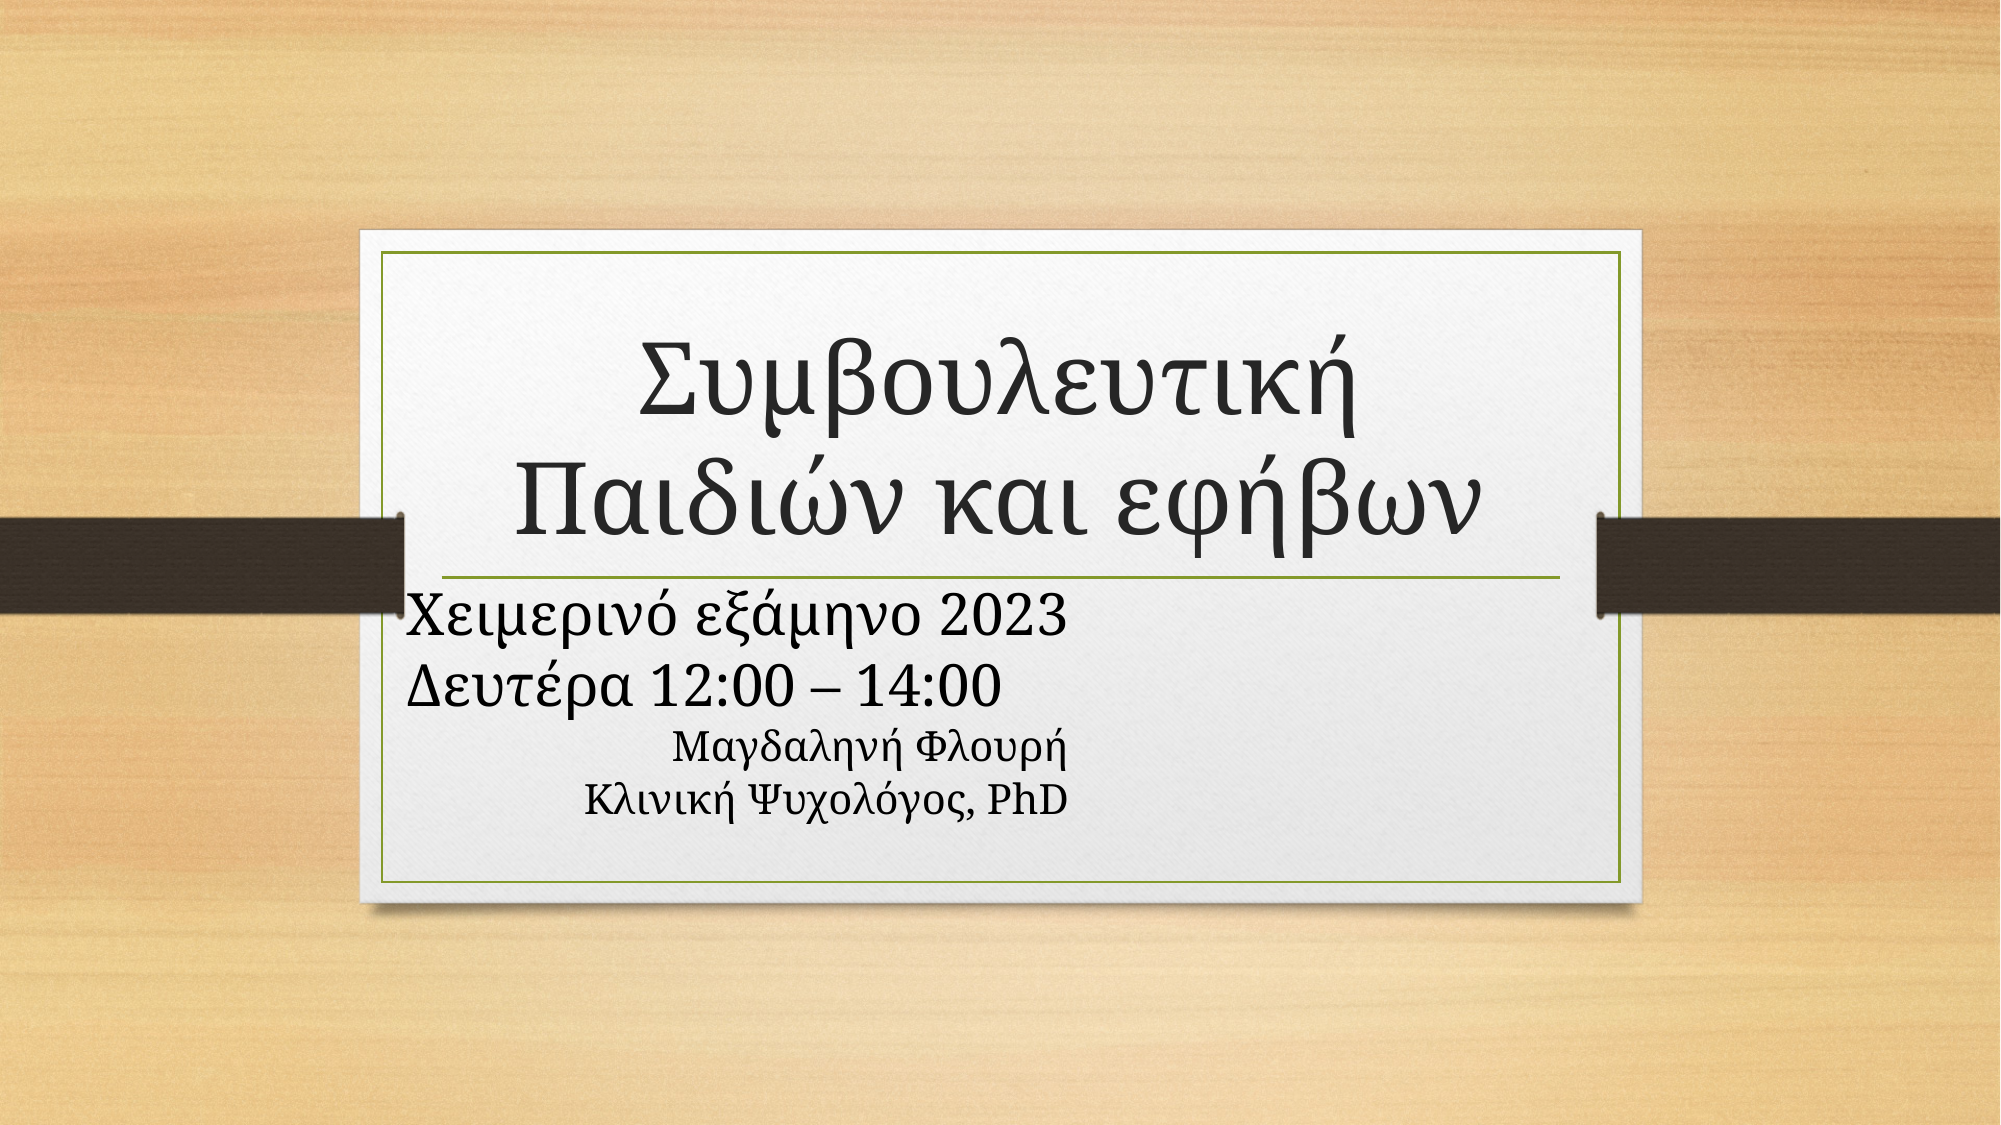

# Συμβουλευτική Παιδιών και εφήβων
Χειμερινό εξάμηνο 2023
Δευτέρα 12:00 – 14:00
Μαγδαληνή Φλουρή
Κλινική Ψυχολόγος, PhD